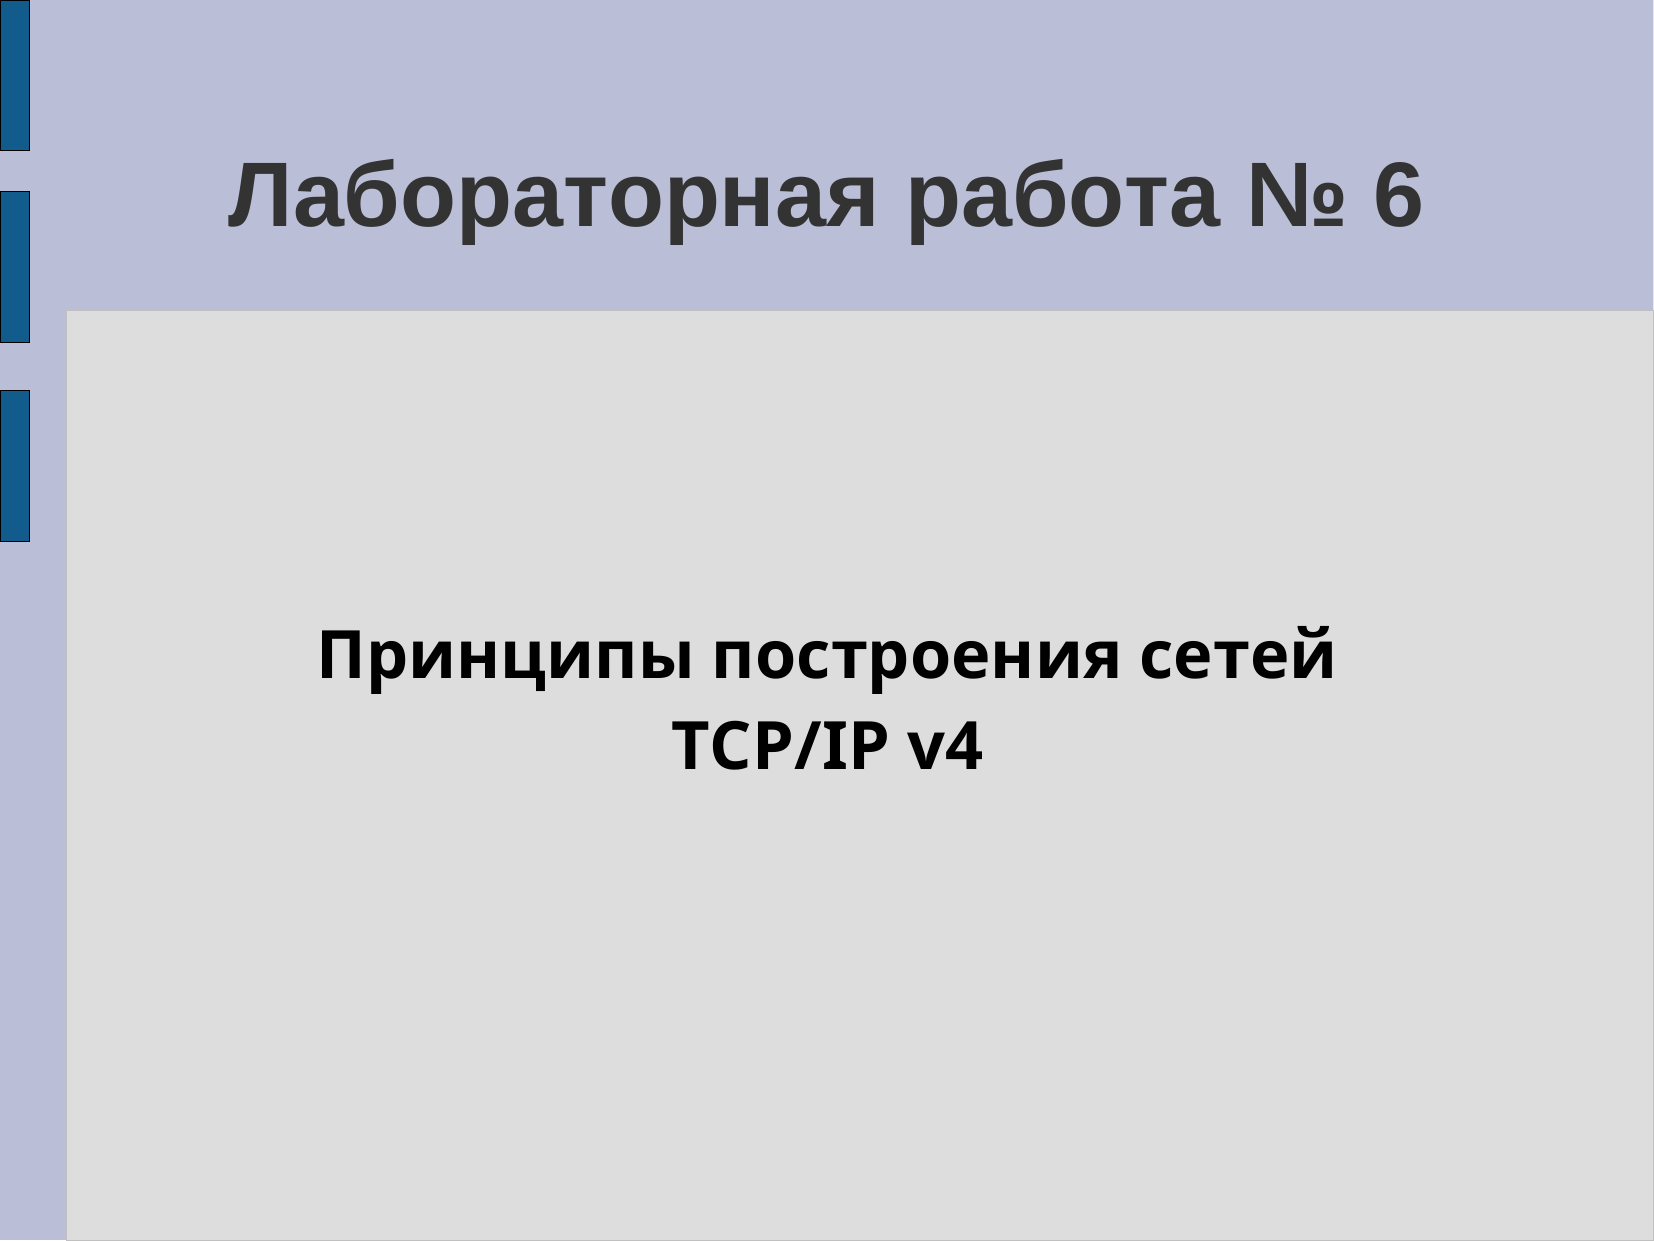

# Лабораторная работа № 6
Принципы построения сетей
TCP/IP v4